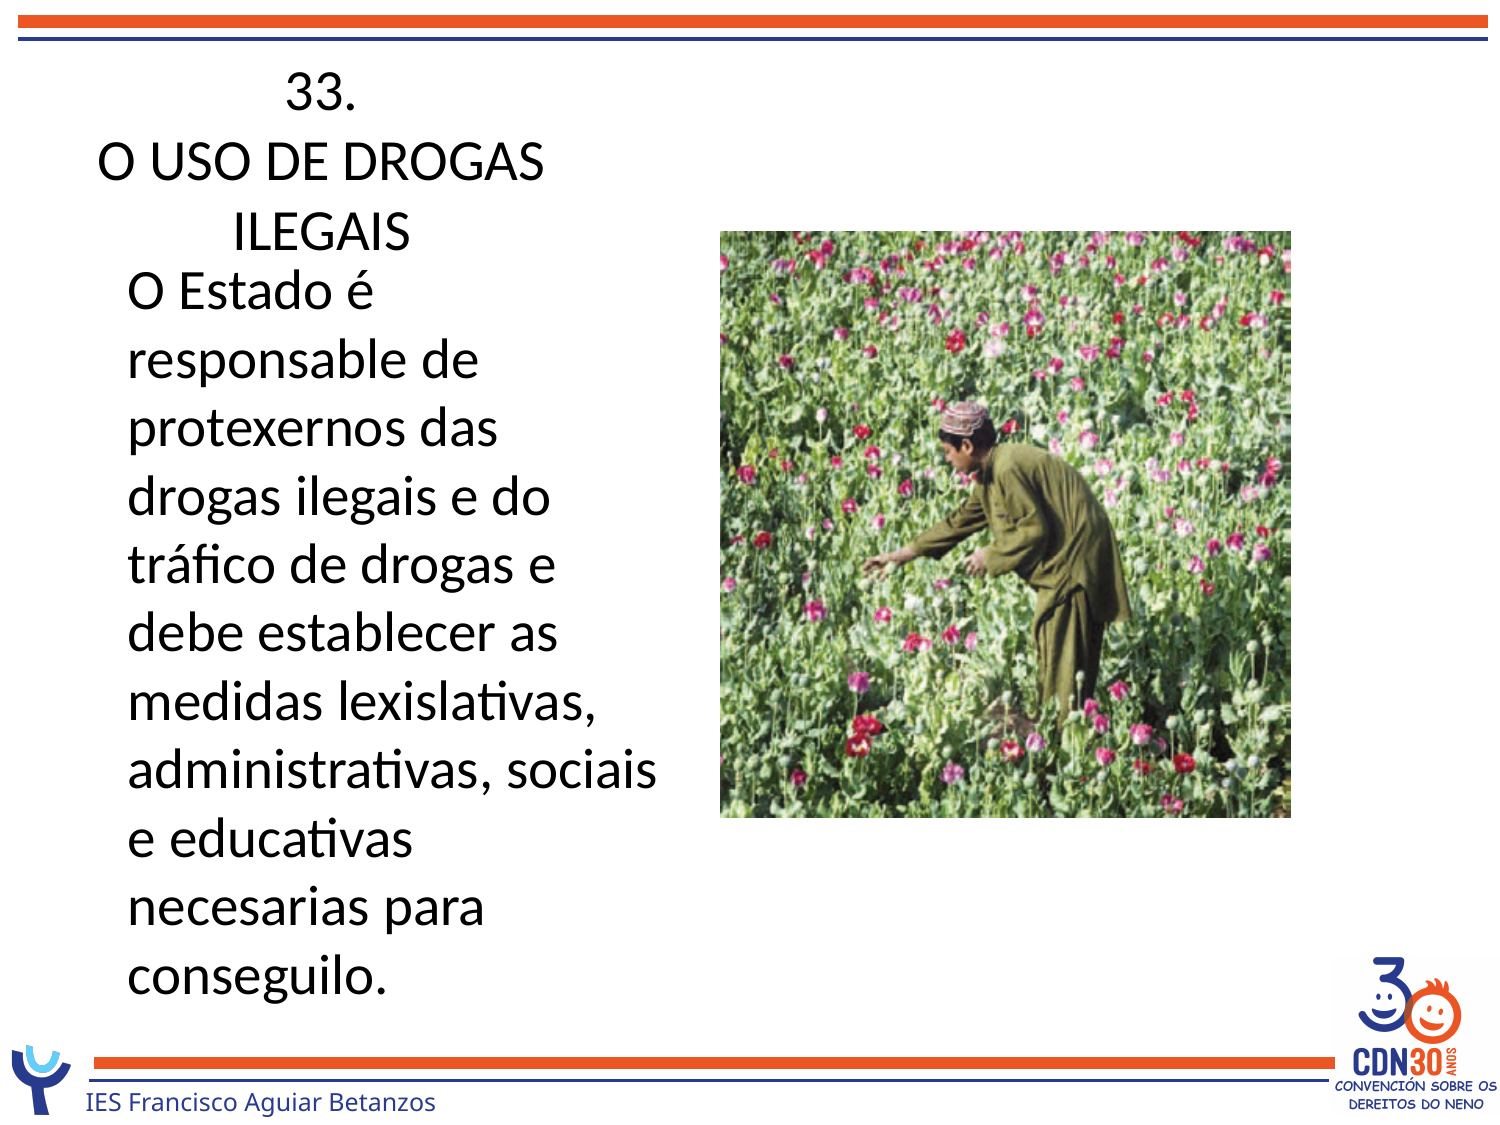

# 33. O USO DE DROGAS ILEGAIS
O Estado é responsable de protexernos das drogas ilegais e do tráfico de drogas e debe establecer as medidas lexislativas, administrativas, sociais e educativas necesarias para conseguilo.